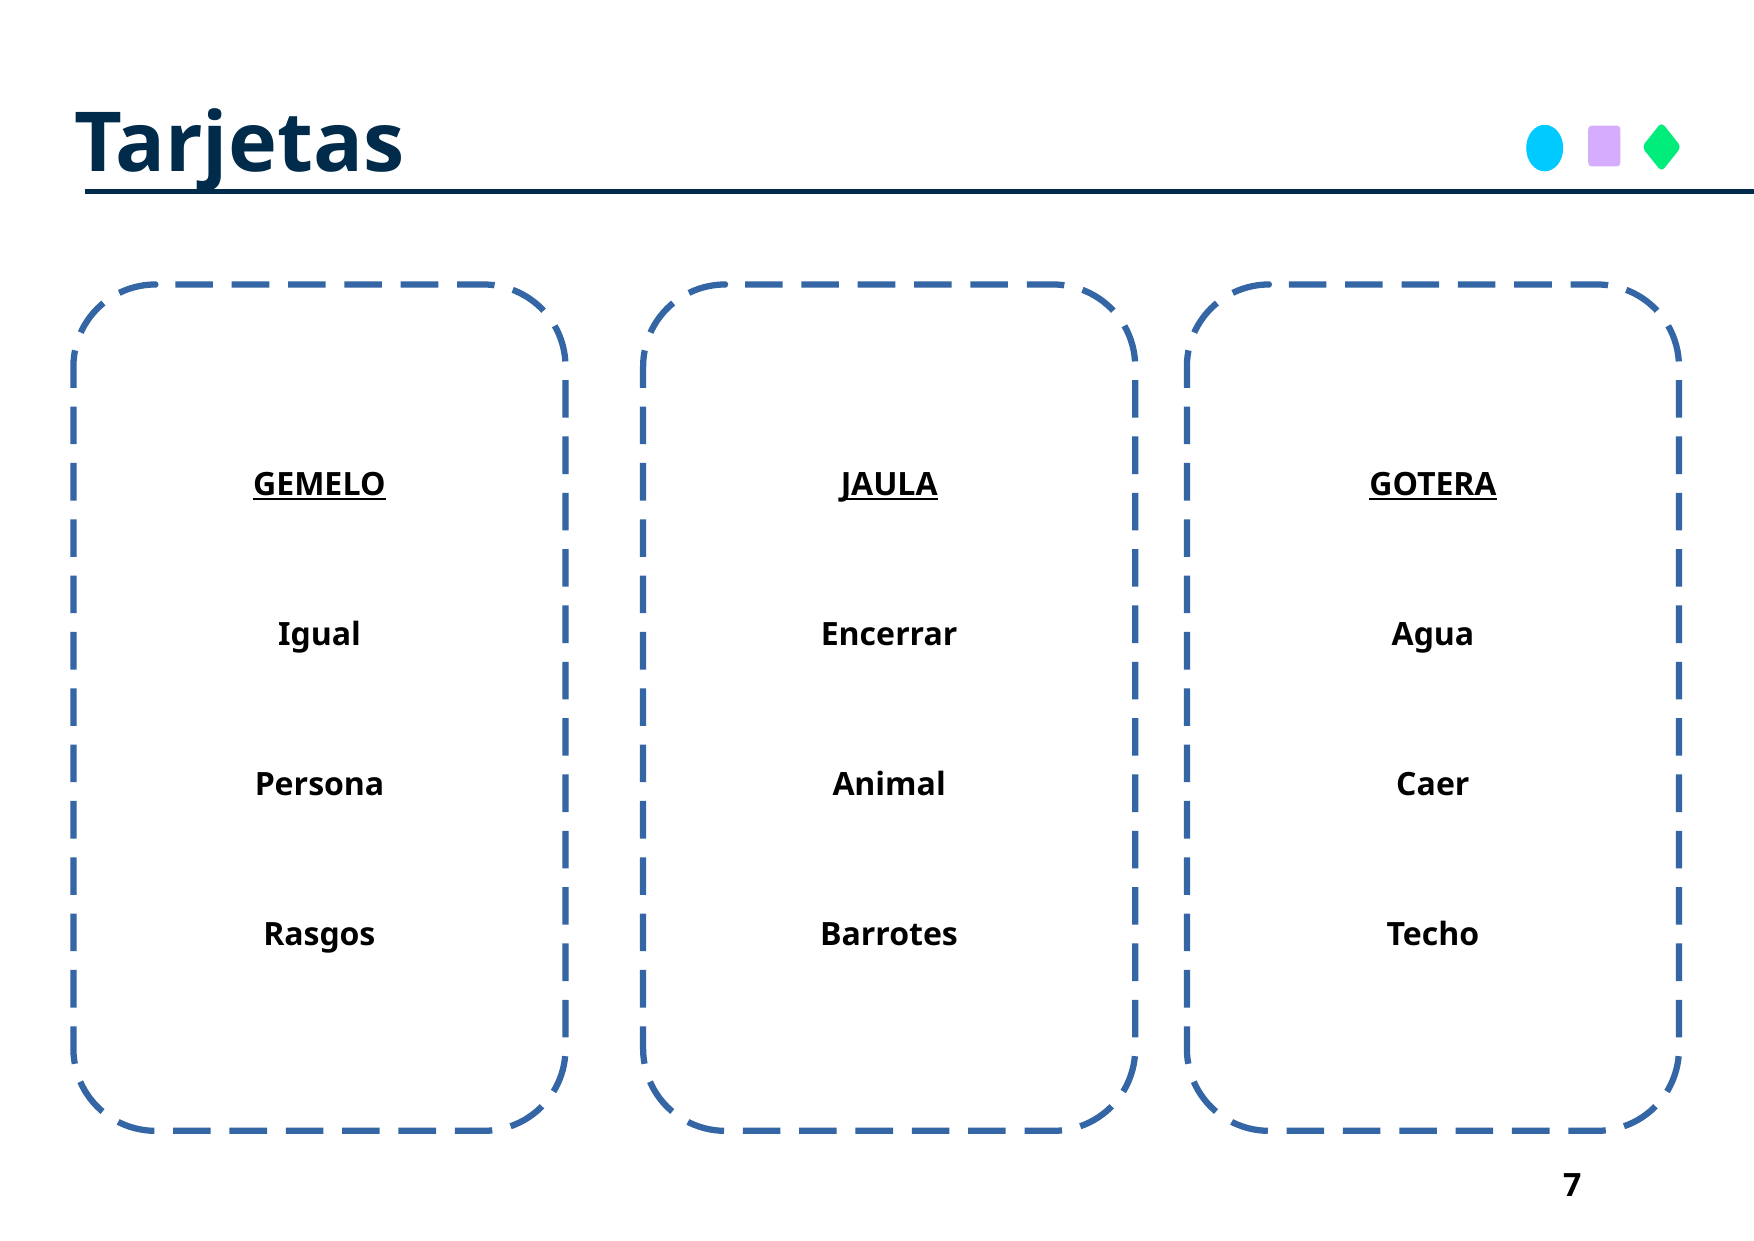

# Tarjetas
GEMELO
Igual
Persona
Rasgos
JAULA
Encerrar
Animal
Barrotes
GOTERA
Agua
Caer
Techo